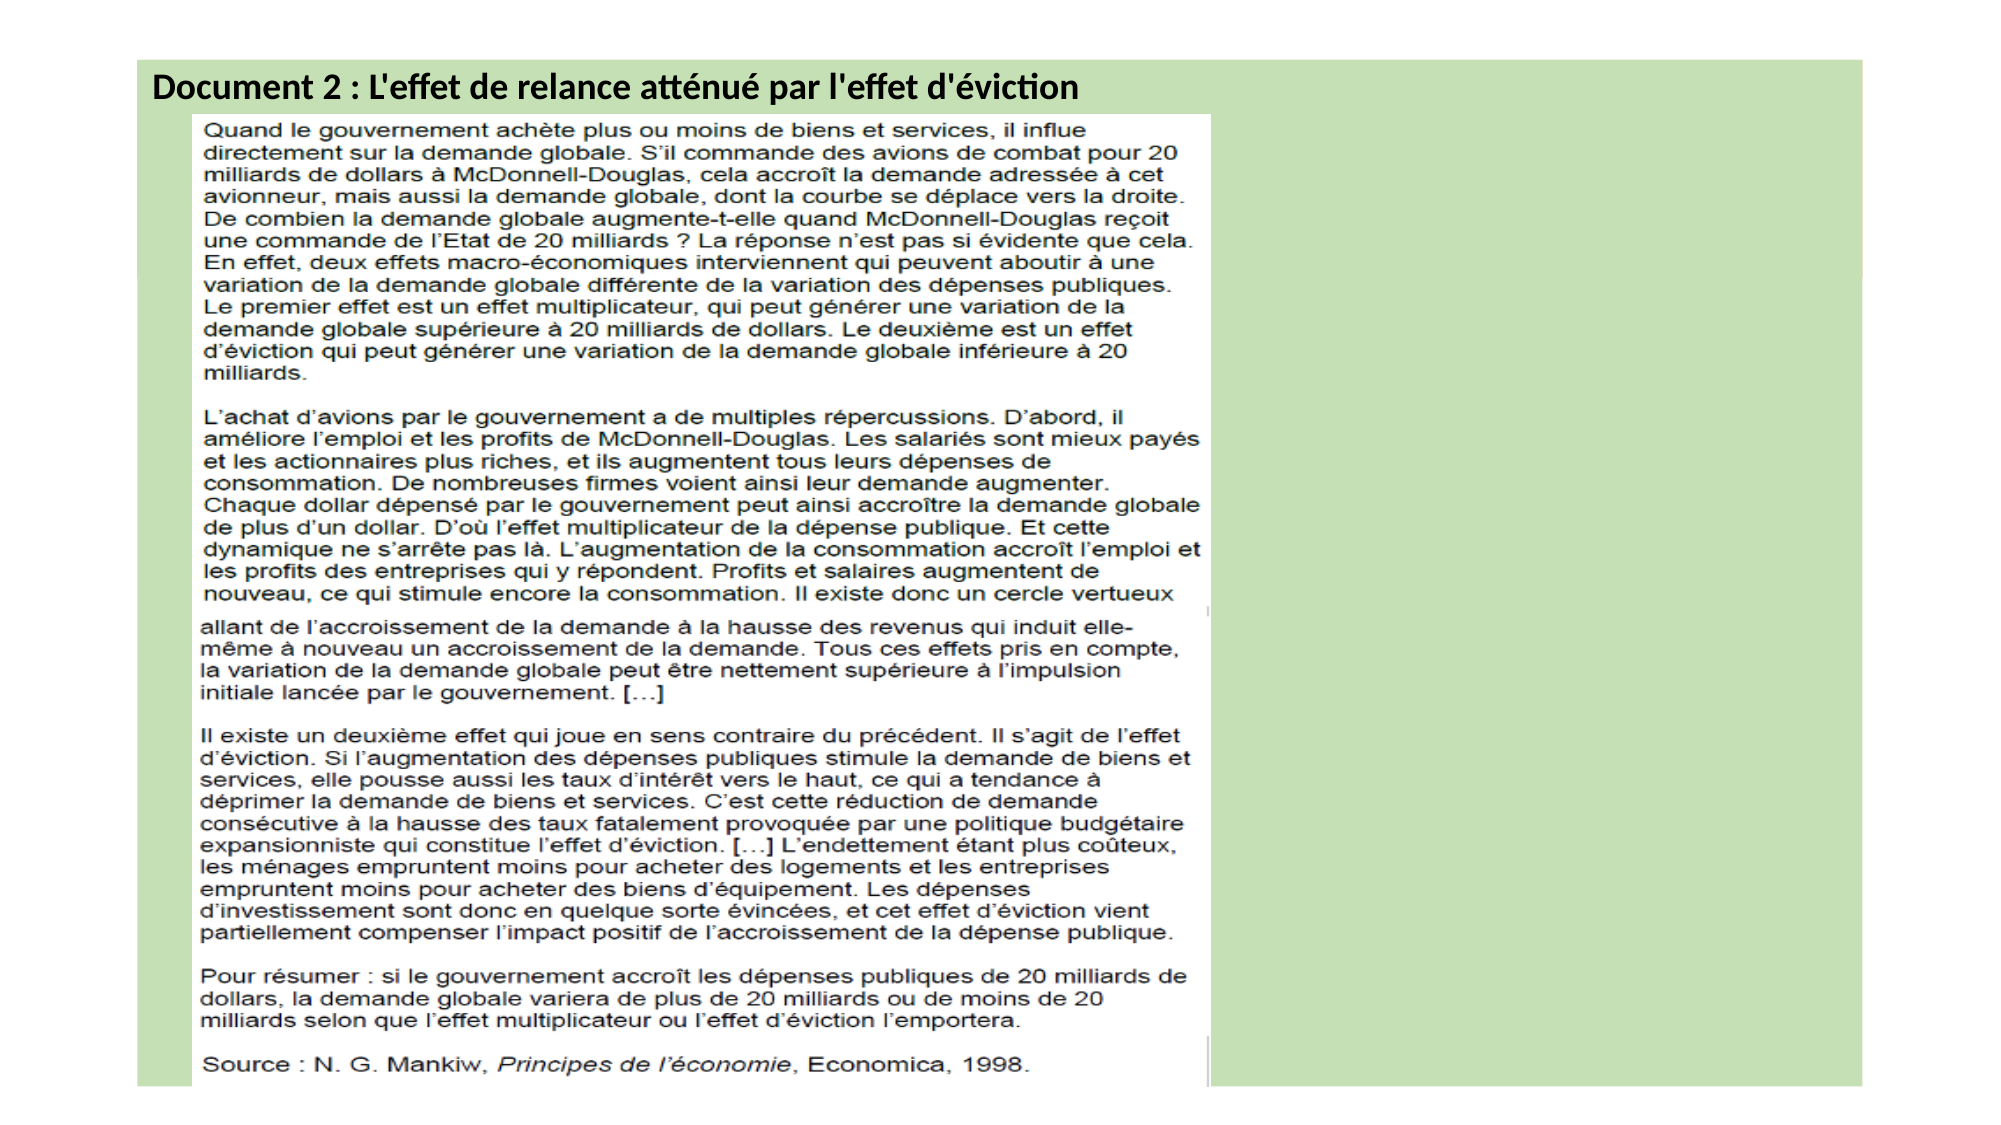

#
Document 2 : L'effet de relance atténué par l'effet d'éviction